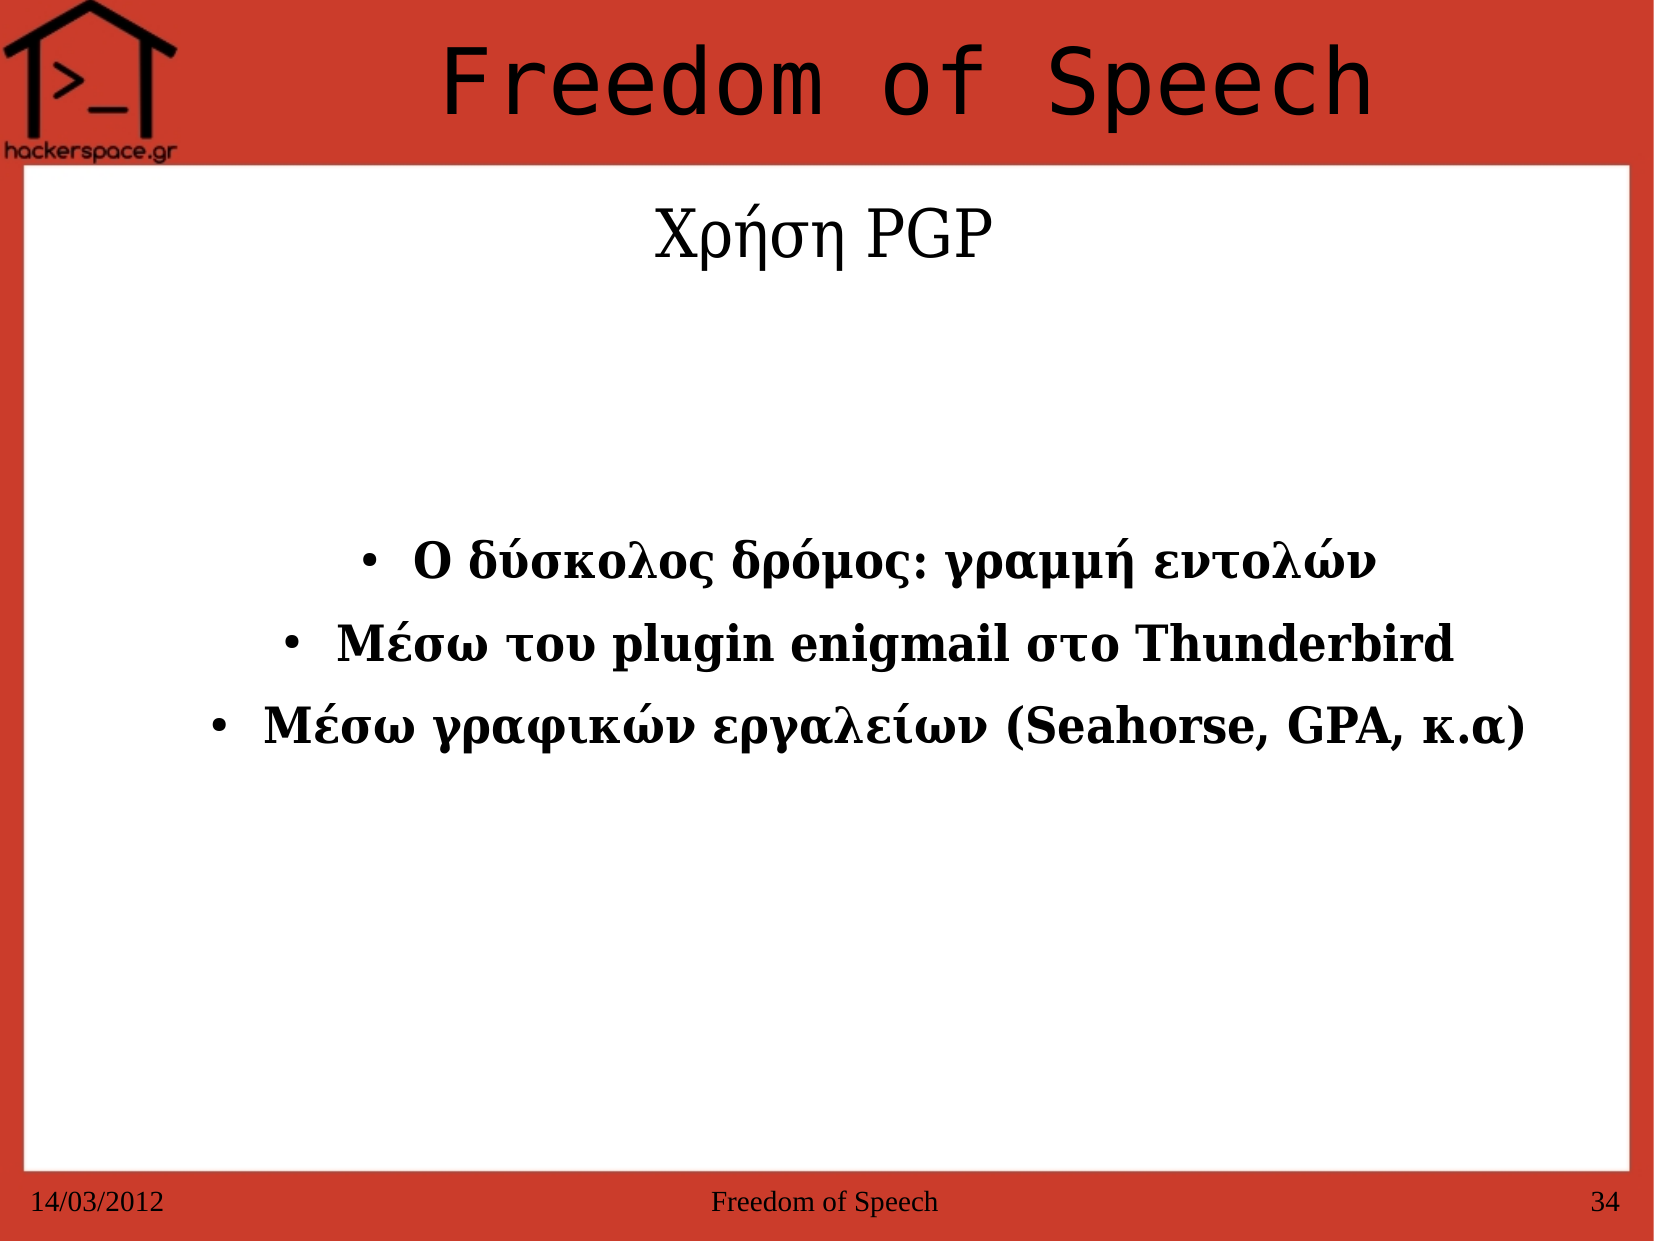

# Freedom of Speech
Χρήση PGP
Ο δύσκολος δρόμος: γραμμή εντολών
Μέσω του plugin enigmail στο Thunderbird
Μέσω γραφικών εργαλείων (Seahorse, GPA, κ.α)
14/03/2012
Freedom of Speech
34